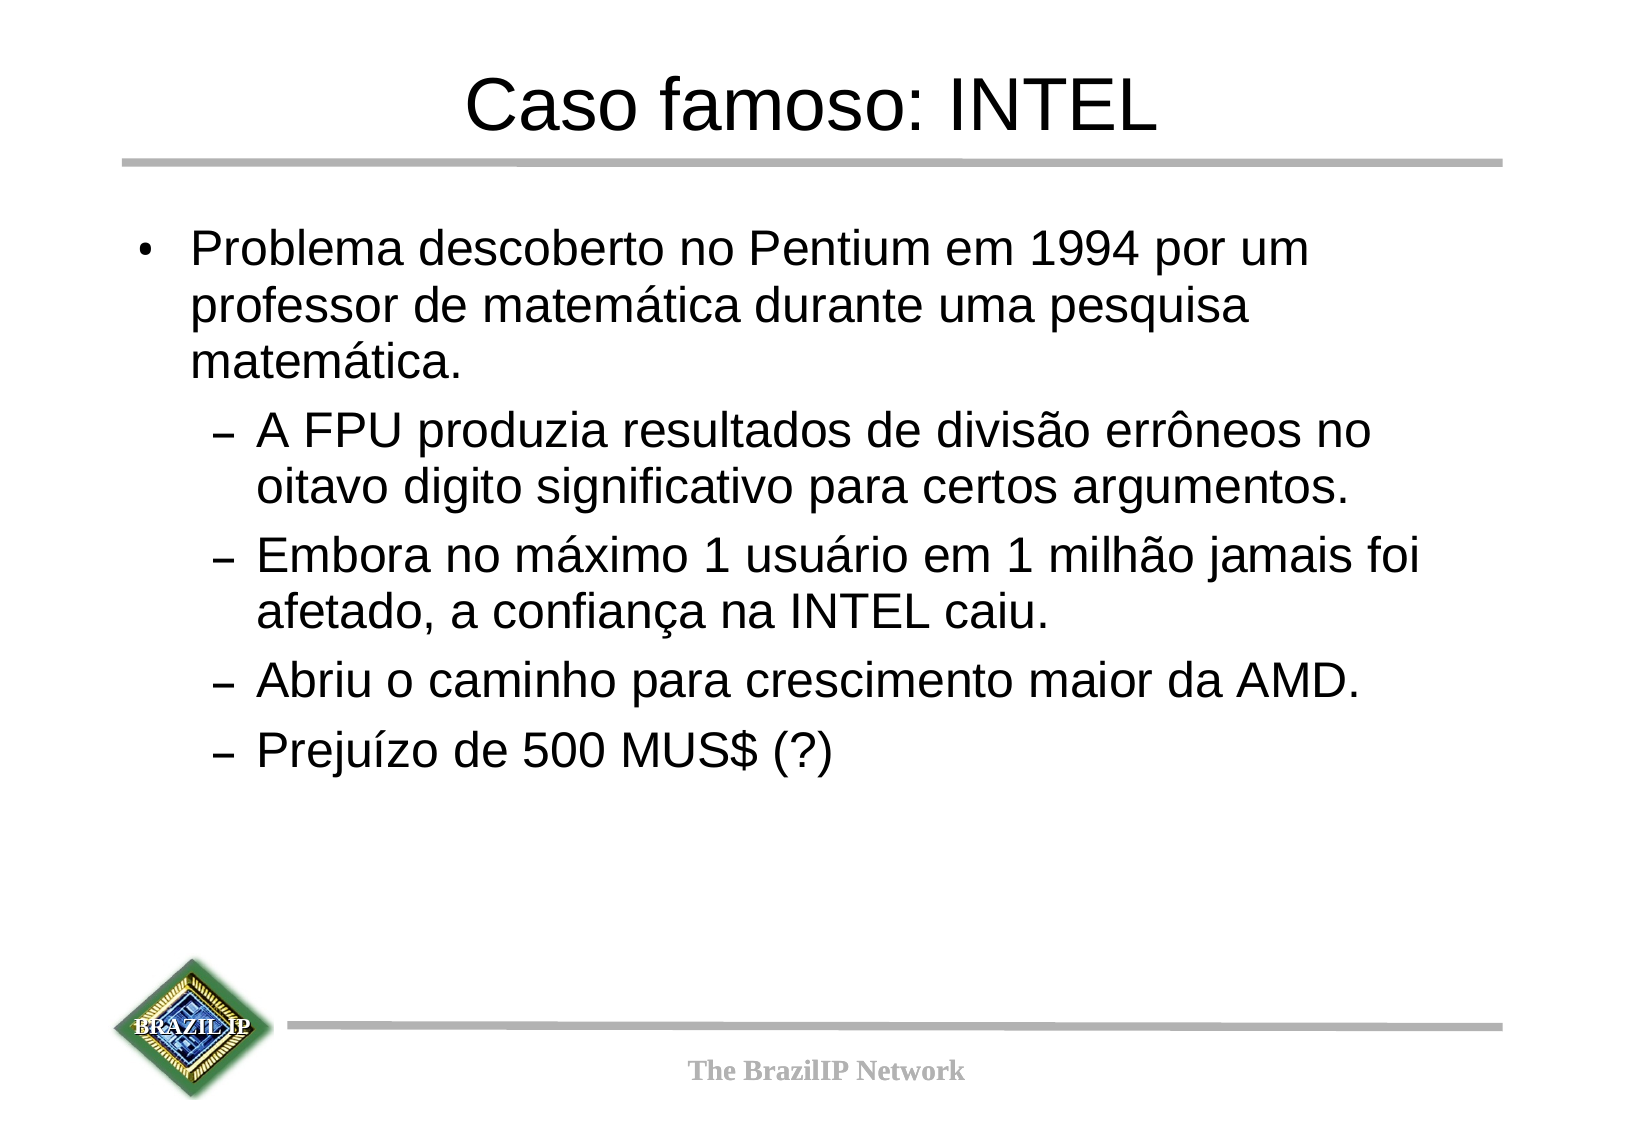

# Caso famoso: INTEL
Problema descoberto no Pentium em 1994 por um professor de matemática durante uma pesquisa matemática.
A FPU produzia resultados de divisão errôneos no oitavo digito significativo para certos argumentos.
Embora no máximo 1 usuário em 1 milhão jamais foi afetado, a confiança na INTEL caiu.
Abriu o caminho para crescimento maior da AMD.
Prejuízo de 500 MUS$ (?)‏